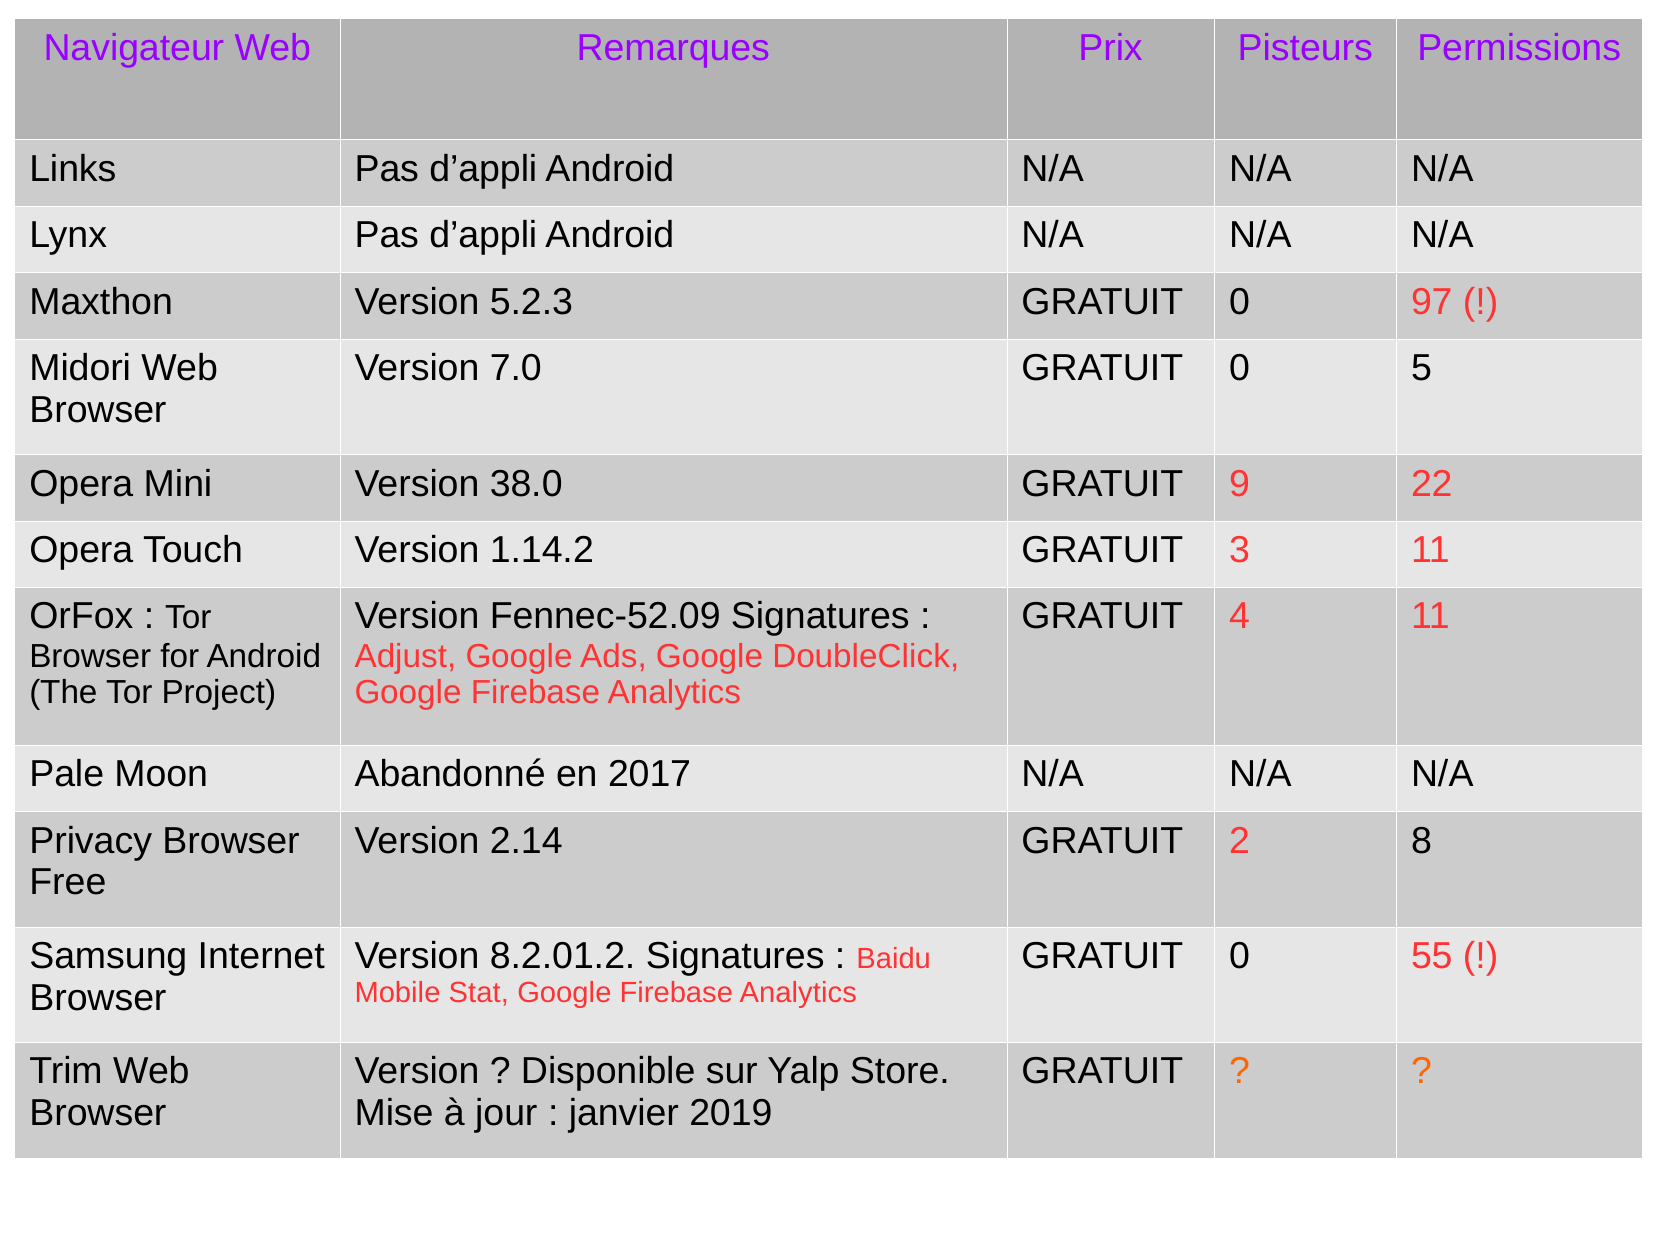

| Navigateur Web | Remarques | Prix | Pisteurs | Permissions |
| --- | --- | --- | --- | --- |
| Links | Pas d’appli Android | N/A | N/A | N/A |
| Lynx | Pas d’appli Android | N/A | N/A | N/A |
| Maxthon | Version 5.2.3 | GRATUIT | 0 | 97 (!) |
| Midori Web Browser | Version 7.0 | GRATUIT | 0 | 5 |
| Opera Mini | Version 38.0 | GRATUIT | 9 | 22 |
| Opera Touch | Version 1.14.2 | GRATUIT | 3 | 11 |
| OrFox : Tor Browser for Android (The Tor Project) | Version Fennec-52.09 Signatures : Adjust, Google Ads, Google DoubleClick, Google Firebase Analytics | GRATUIT | 4 | 11 |
| Pale Moon | Abandonné en 2017 | N/A | N/A | N/A |
| Privacy Browser Free | Version 2.14 | GRATUIT | 2 | 8 |
| Samsung Internet Browser | Version 8.2.01.2. Signatures : Baidu Mobile Stat, Google Firebase Analytics | GRATUIT | 0 | 55 (!) |
| Trim Web Browser | Version ? Disponible sur Yalp Store. Mise à jour : janvier 2019 | GRATUIT | ? | ? |